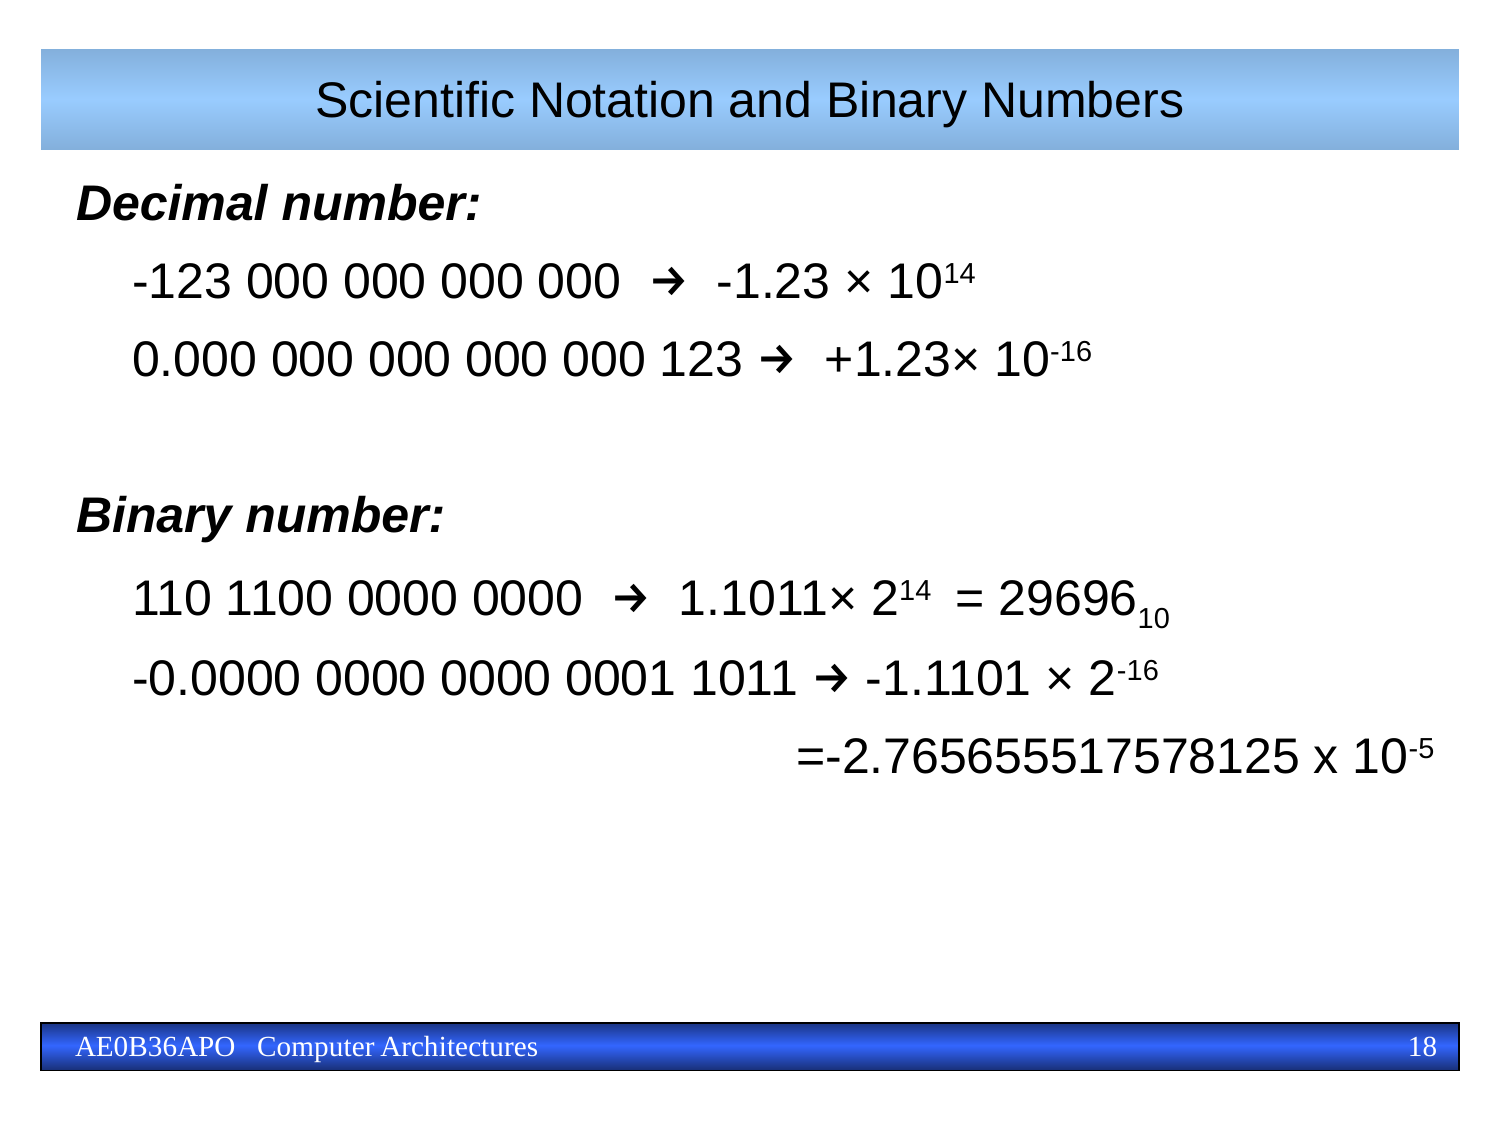

# Scientific Notation and Binary Numbers
Decimal number:
	-123 000 000 000 000 → -1.23 × 1014
	0.000 000 000 000 000 123 → +1.23× 10-16
Binary number:
	110 1100 0000 0000 → 1.1011× 214 = 2969610
	-0.0000 0000 0000 0001 1011 → -1.1101 × 2-16
=-2.765655517578125 x 10-5
AE0B36APO Computer Architectures
18